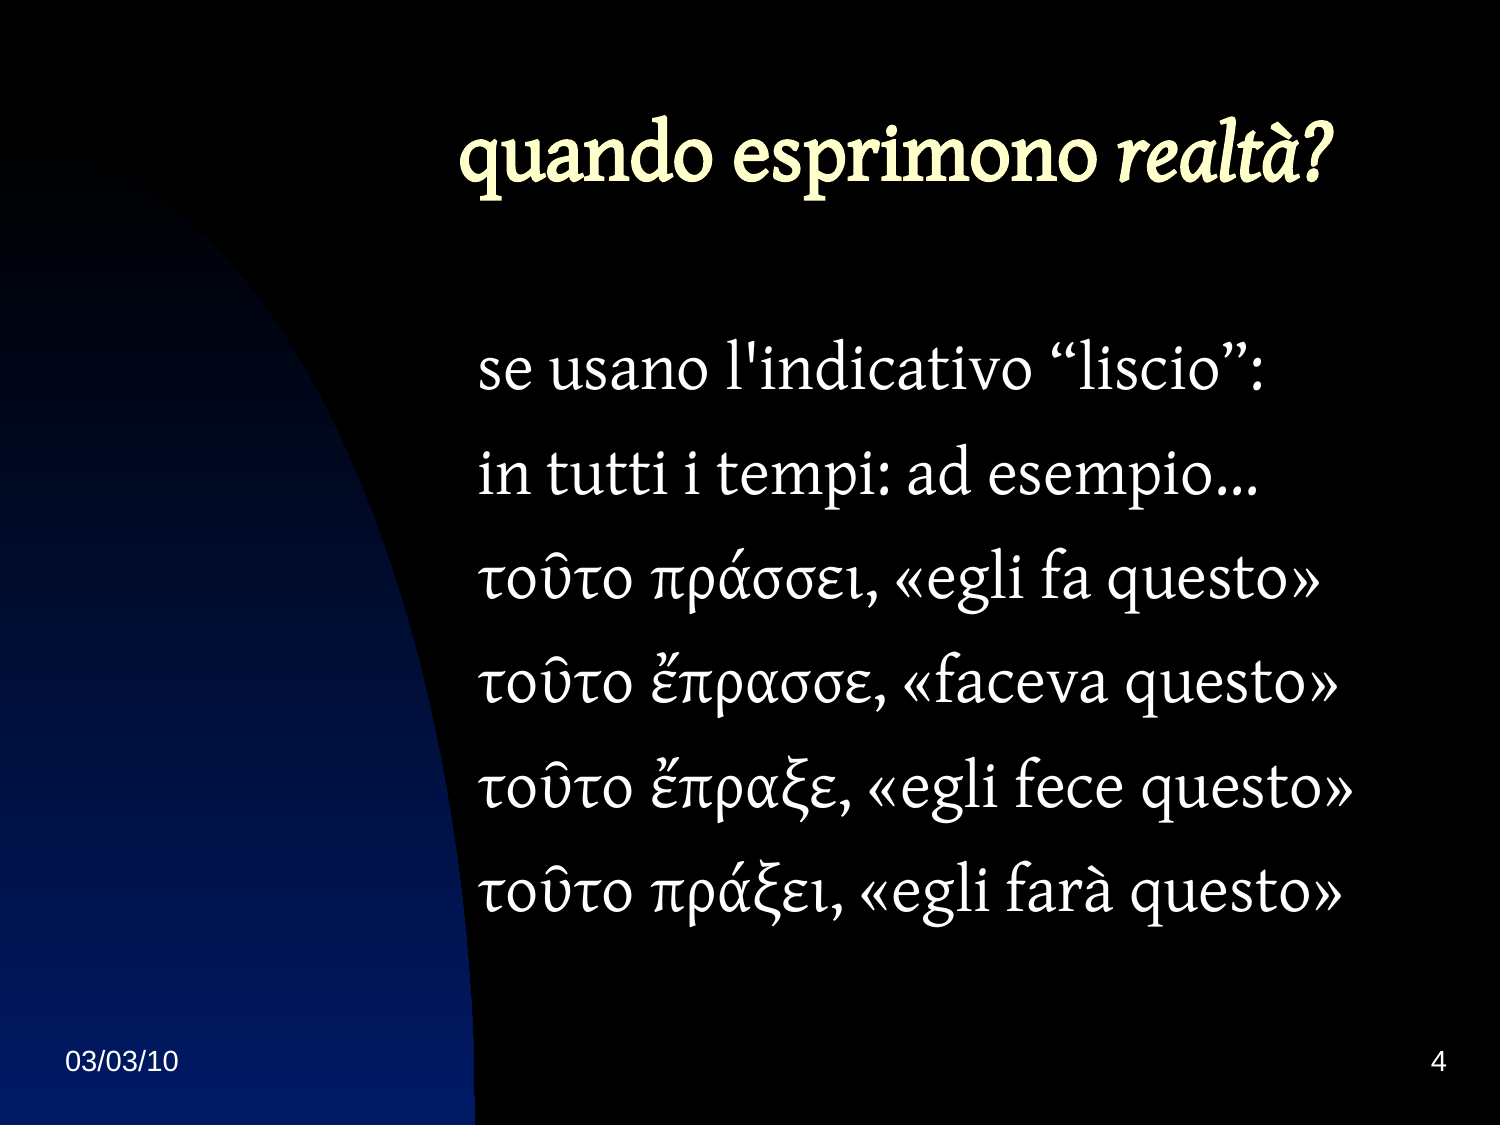

# quando esprimono realtà?
se usano l'indicativo “liscio”:
in tutti i tempi: ad esempio...
τοῦτο πράσσει, «egli fa questo»
τοῦτο ἔπρασσε, «faceva questo»
τοῦτο ἔπραξε, «egli fece questo»
τοῦτο πράξει, «egli farà questo»
4